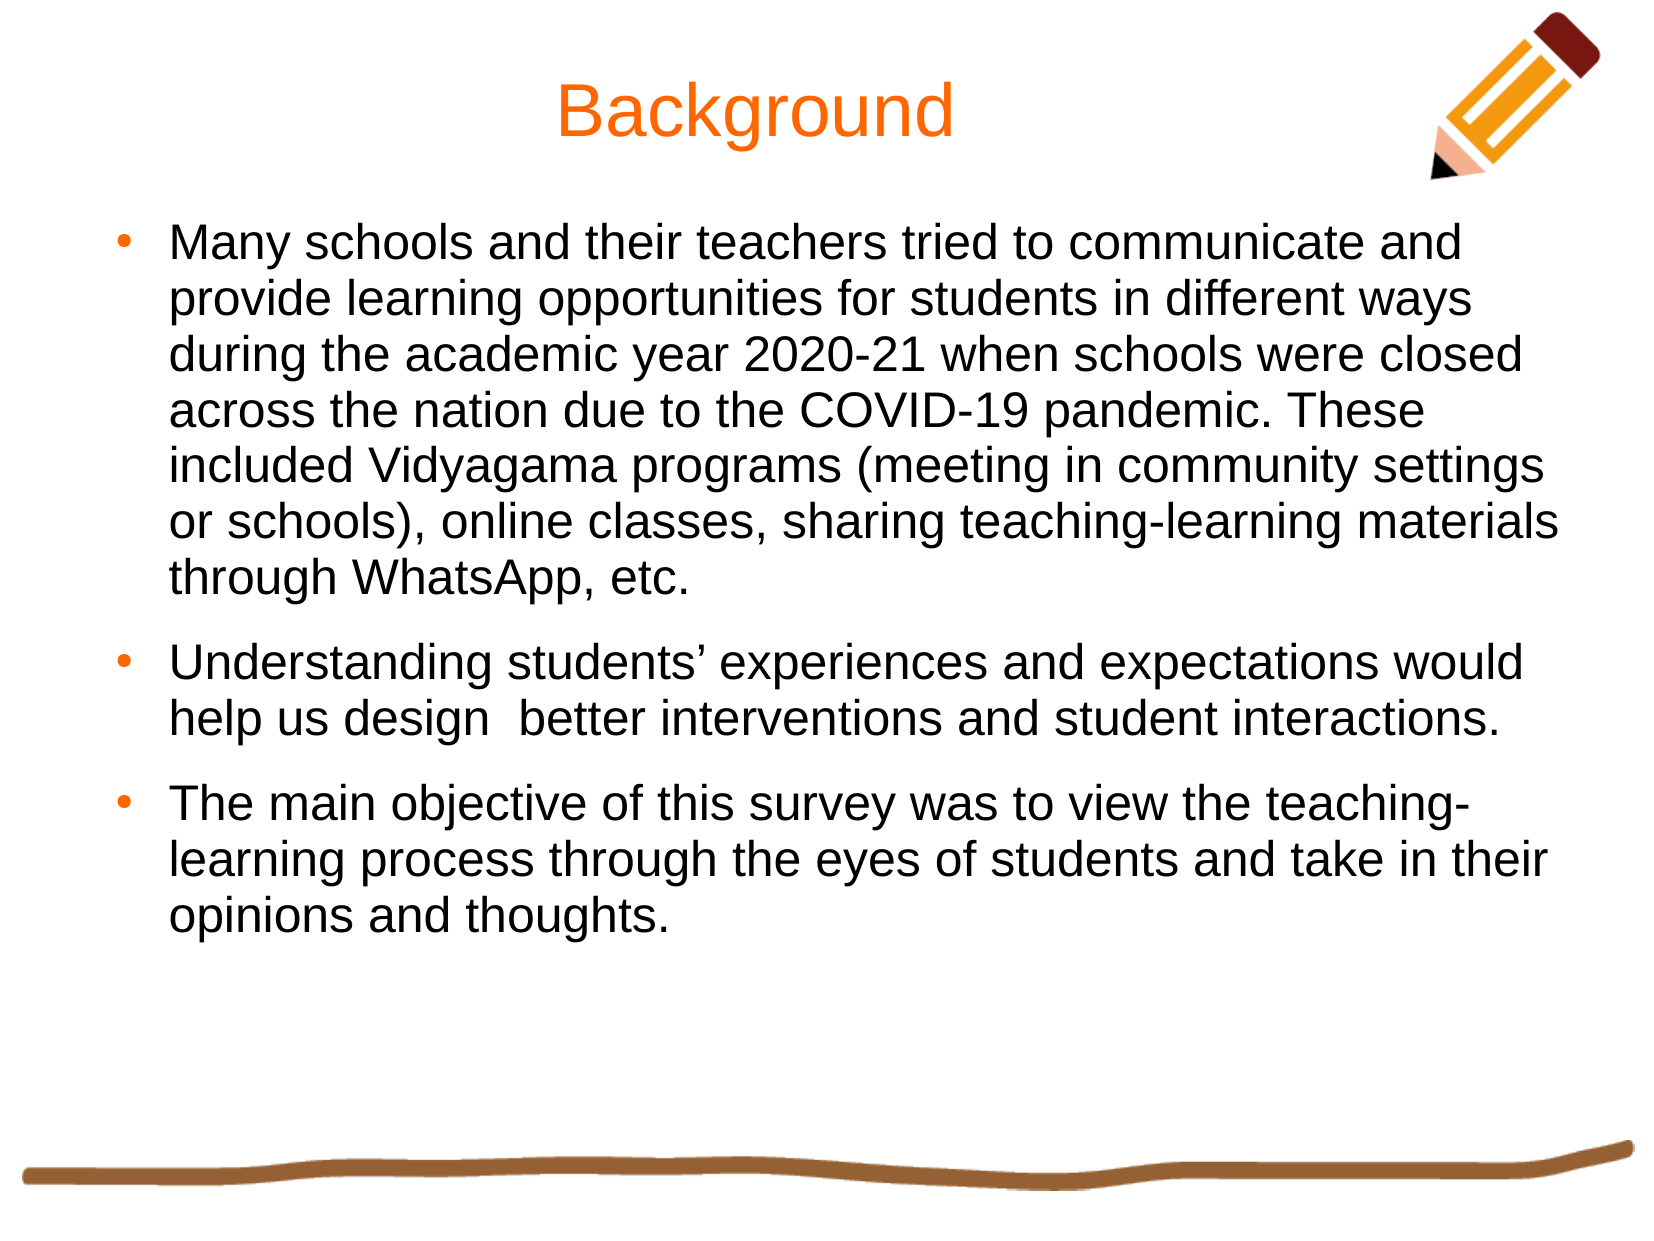

# Background
Many schools and their teachers tried to communicate and provide learning opportunities for students in different ways during the academic year 2020-21 when schools were closed across the nation due to the COVID-19 pandemic. These included Vidyagama programs (meeting in community settings or schools), online classes, sharing teaching-learning materials through WhatsApp, etc.
Understanding students’ experiences and expectations would help us design better interventions and student interactions.
The main objective of this survey was to view the teaching-learning process through the eyes of students and take in their opinions and thoughts.